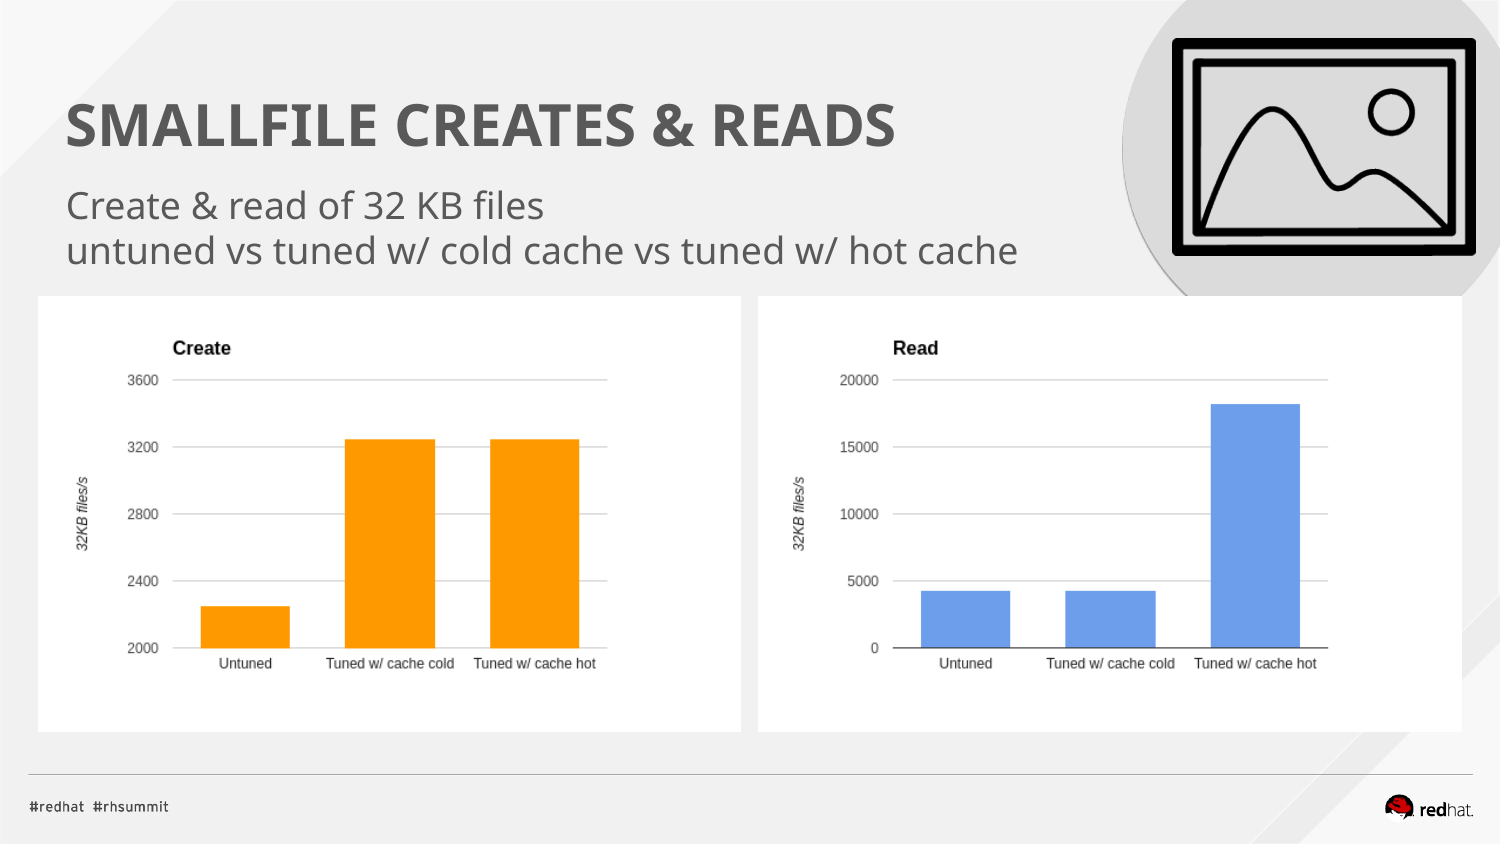

SMALLFILE CREATES & READS
Create & read of 32 KB files
untuned vs tuned w/ cold cache vs tuned w/ hot cache